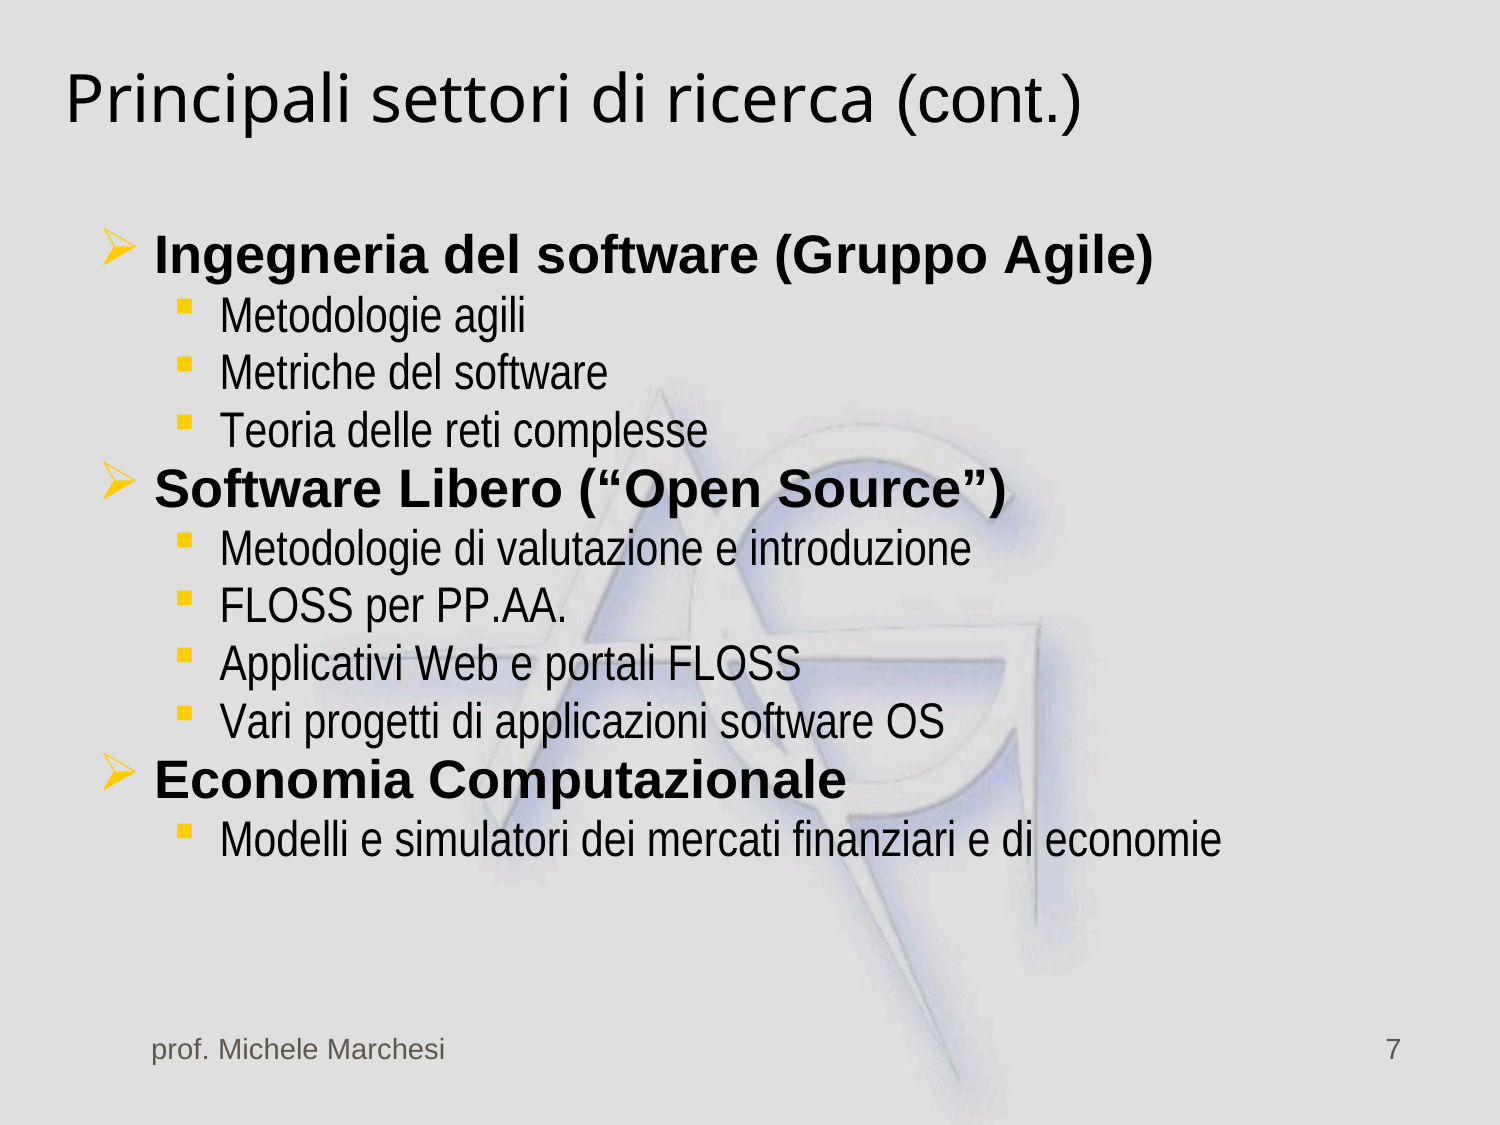

# Principali settori di ricerca (cont.)
Ingegneria del software (Gruppo Agile)
Metodologie agili
Metriche del software
Teoria delle reti complesse
Software Libero (“Open Source”)
Metodologie di valutazione e introduzione
FLOSS per PP.AA.
Applicativi Web e portali FLOSS
Vari progetti di applicazioni software OS
Economia Computazionale
Modelli e simulatori dei mercati finanziari e di economie
© 2002 Giorgio Giacinto
7